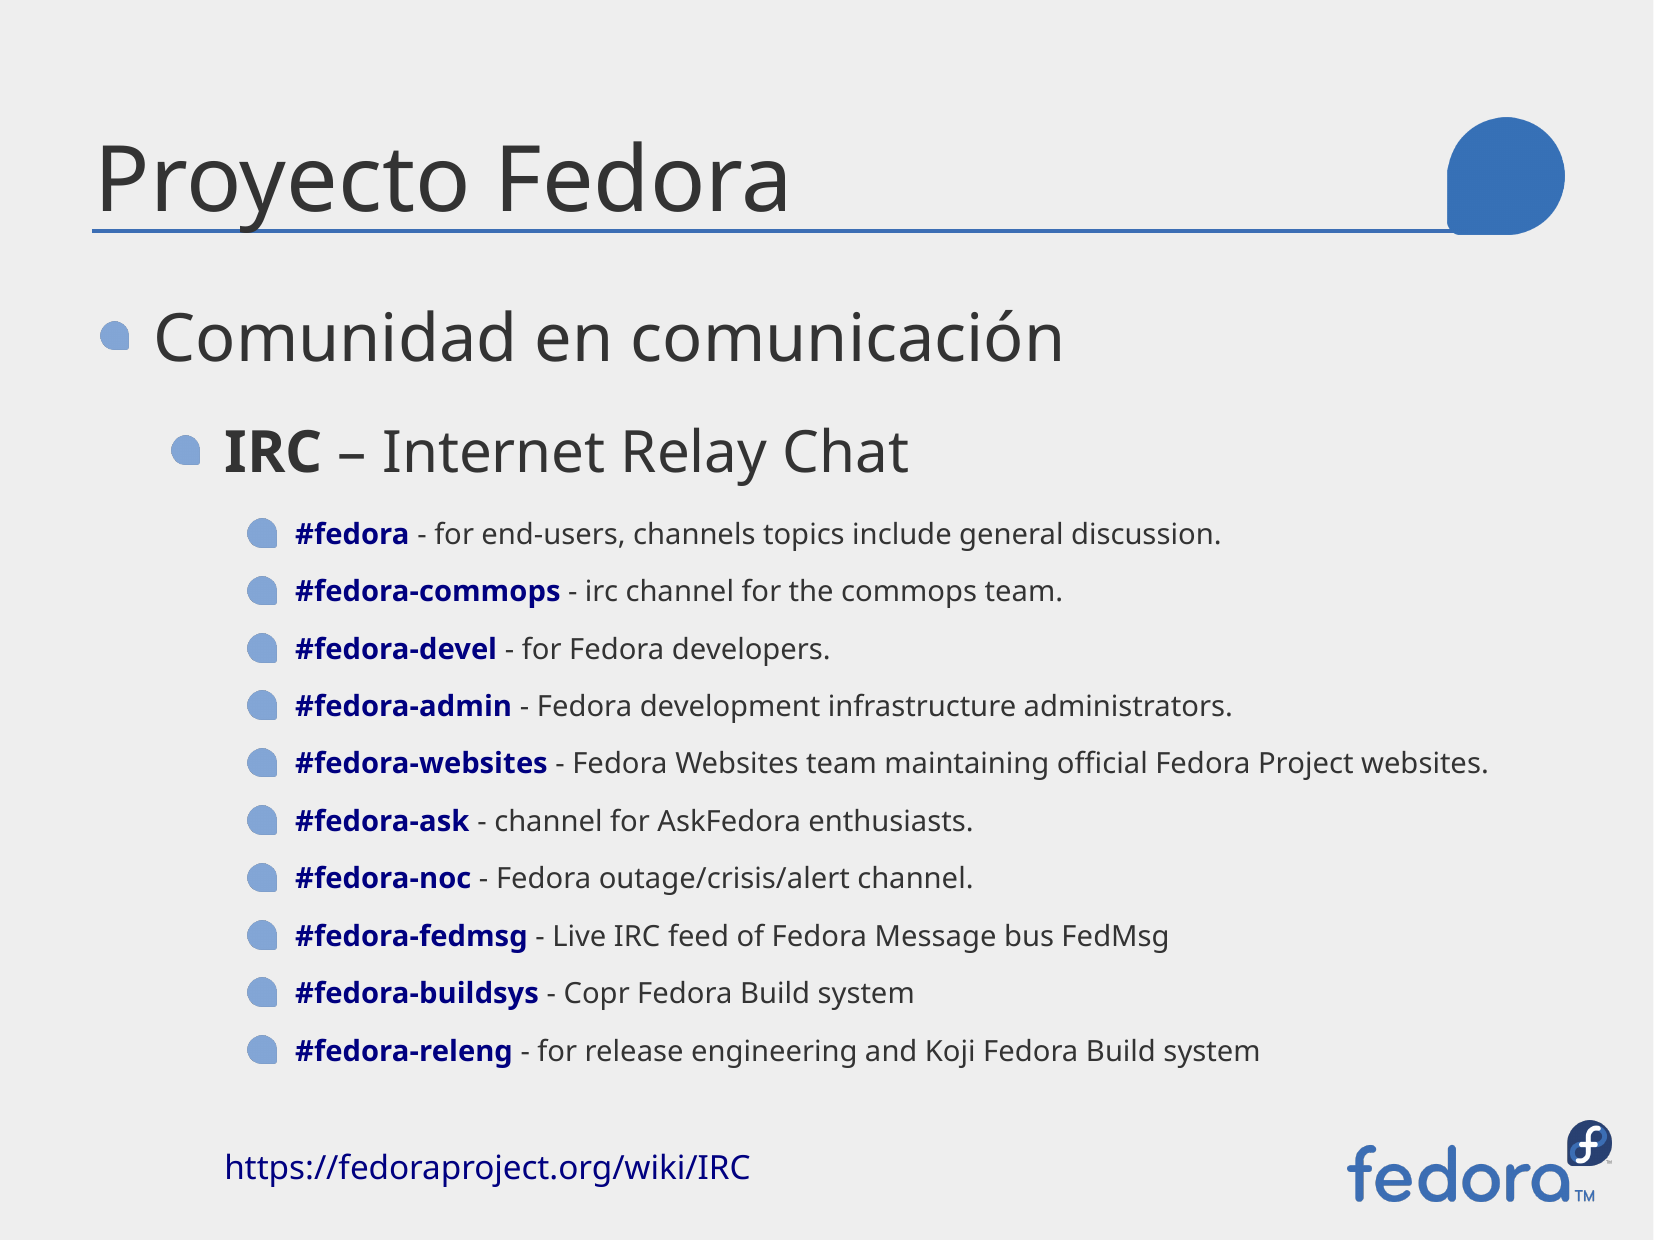

Proyecto Fedora
# Comunidad en comunicación
IRC – Internet Relay Chat
#fedora - for end-users, channels topics include general discussion.
#fedora-commops - irc channel for the commops team.
#fedora-devel - for Fedora developers.
#fedora-admin - Fedora development infrastructure administrators.
#fedora-websites - Fedora Websites team maintaining official Fedora Project websites.
#fedora-ask - channel for AskFedora enthusiasts.
#fedora-noc - Fedora outage/crisis/alert channel.
#fedora-fedmsg - Live IRC feed of Fedora Message bus FedMsg
#fedora-buildsys - Copr Fedora Build system
#fedora-releng - for release engineering and Koji Fedora Build system
https://fedoraproject.org/wiki/IRC